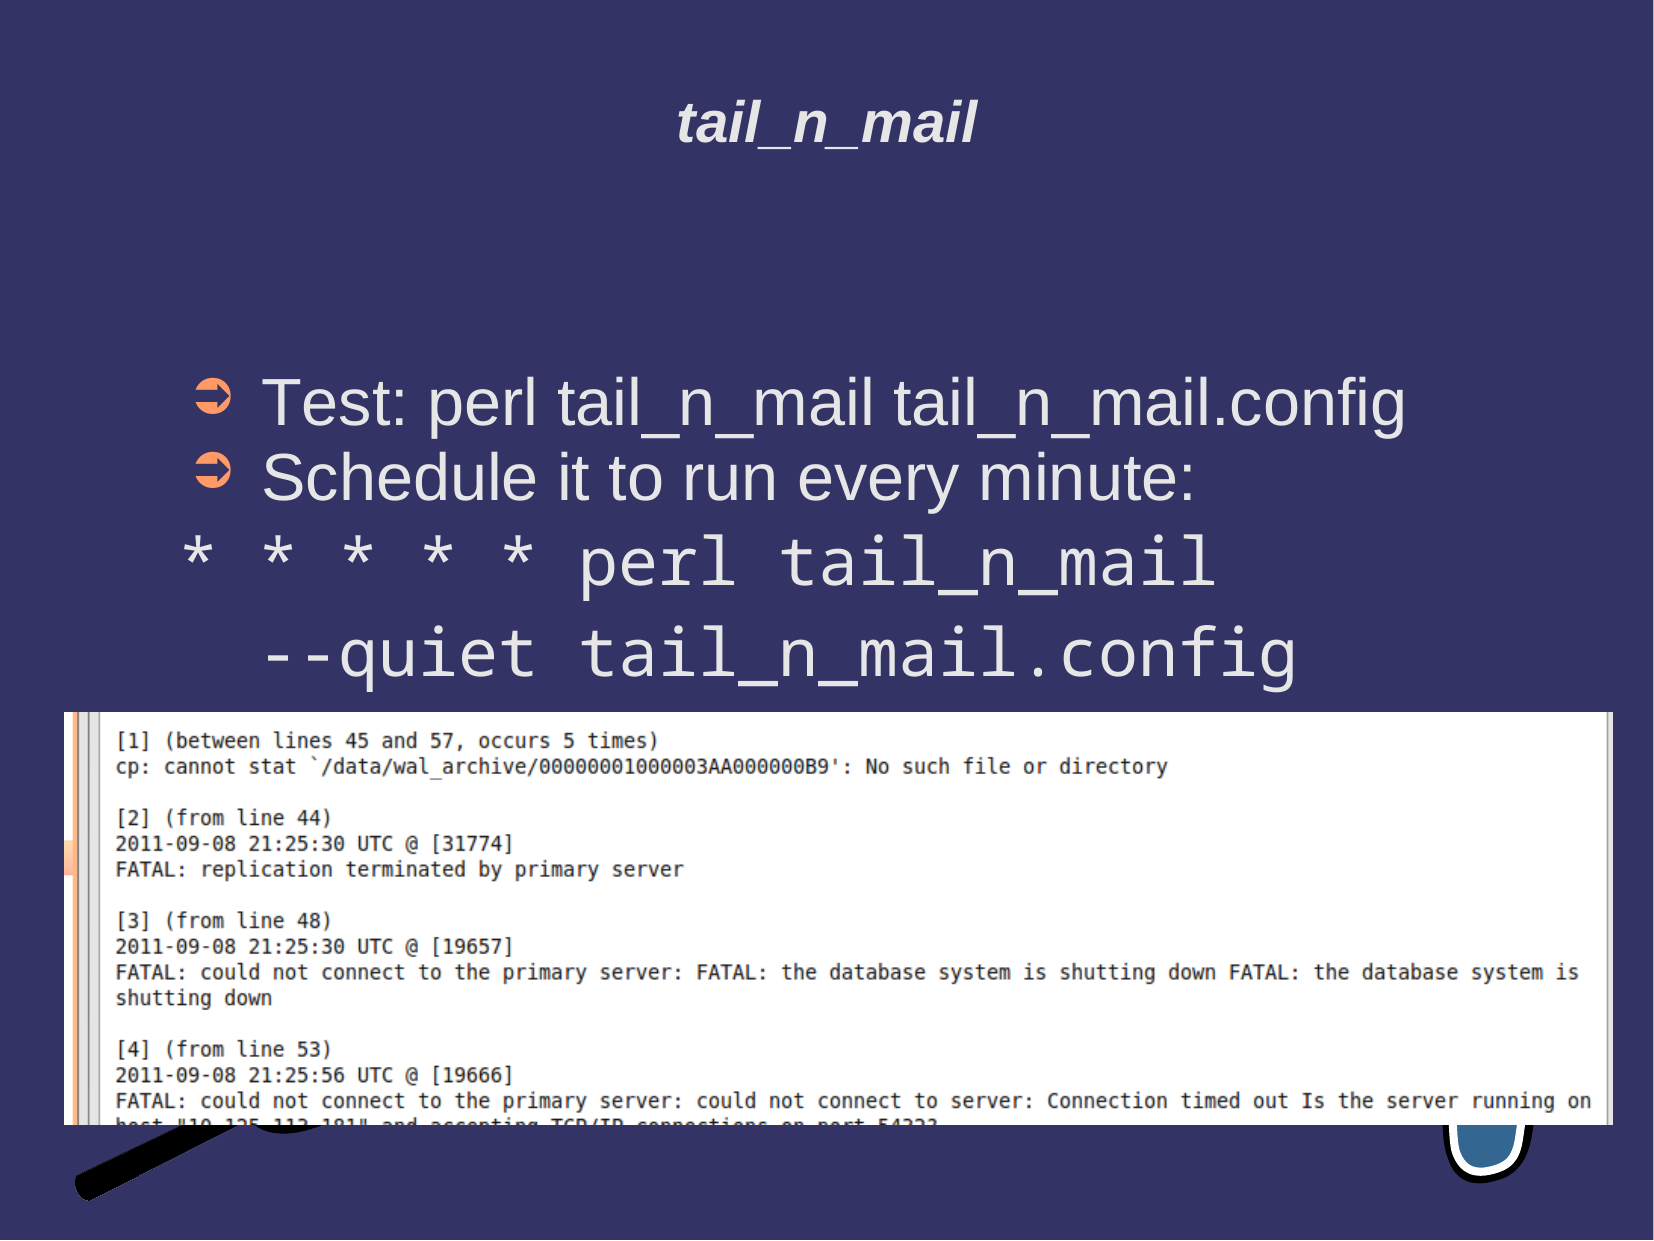

# tail_n_mail
Test: perl tail_n_mail tail_n_mail.config
Schedule it to run every minute:
* * * * * perl tail_n_mail
 --quiet tail_n_mail.config